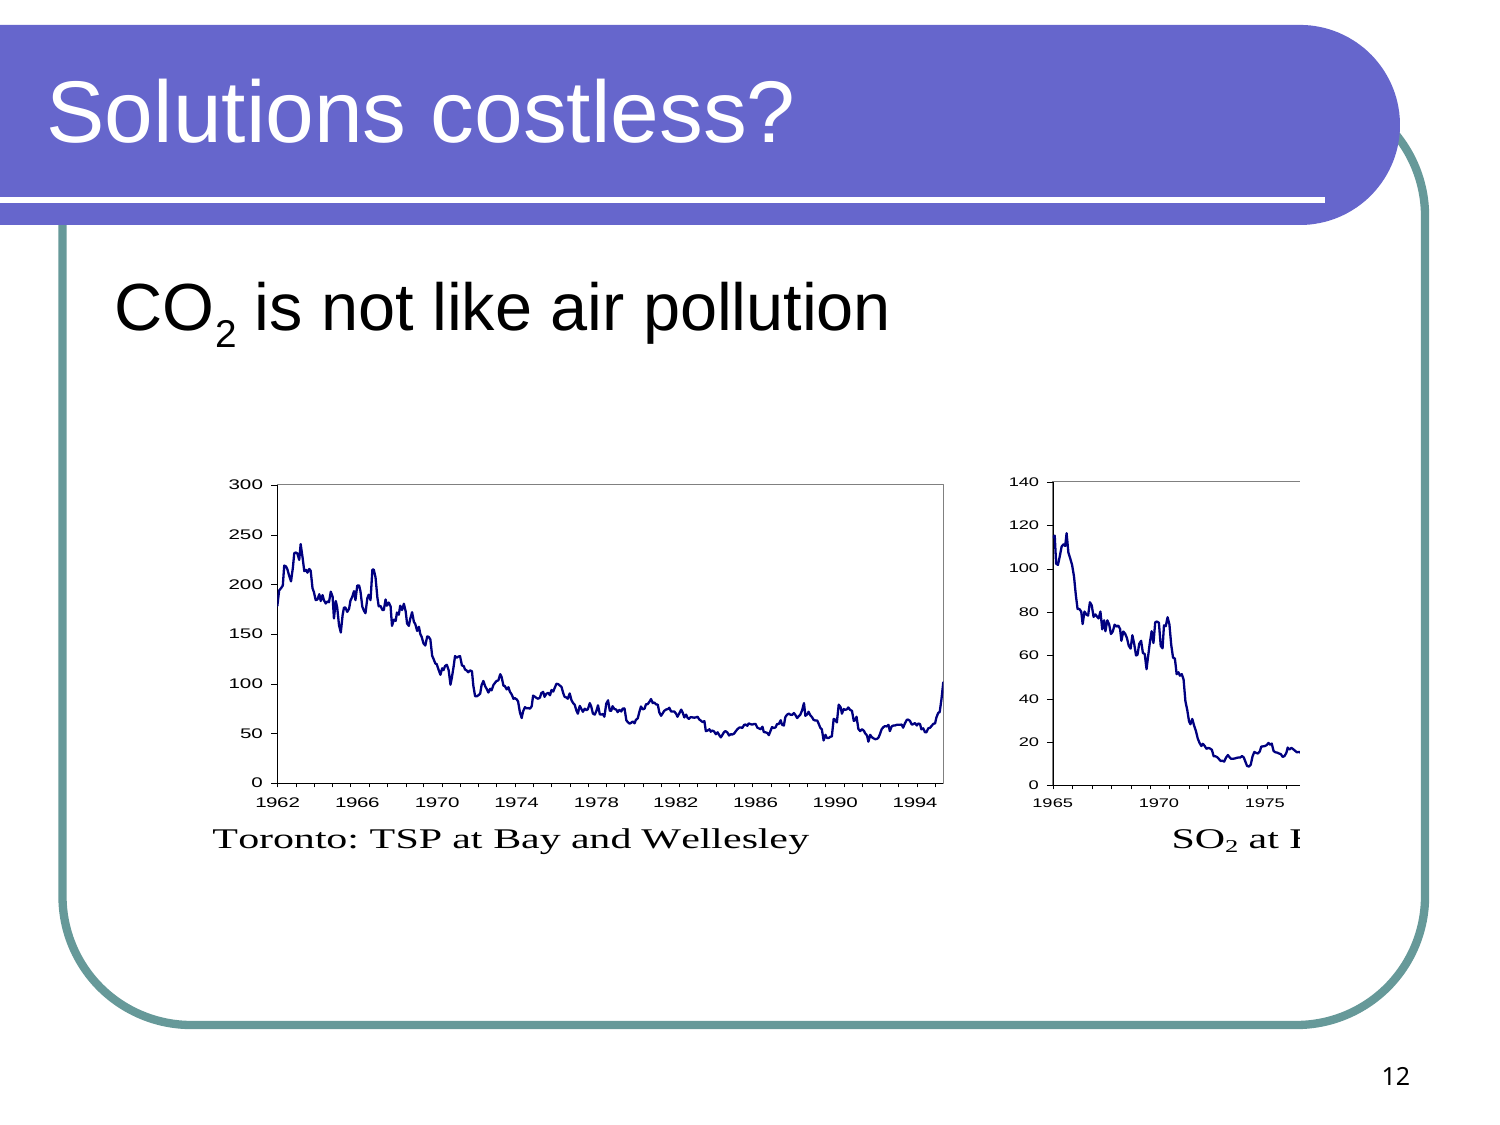

# Solutions costless?
CO2 is not like air pollution
12